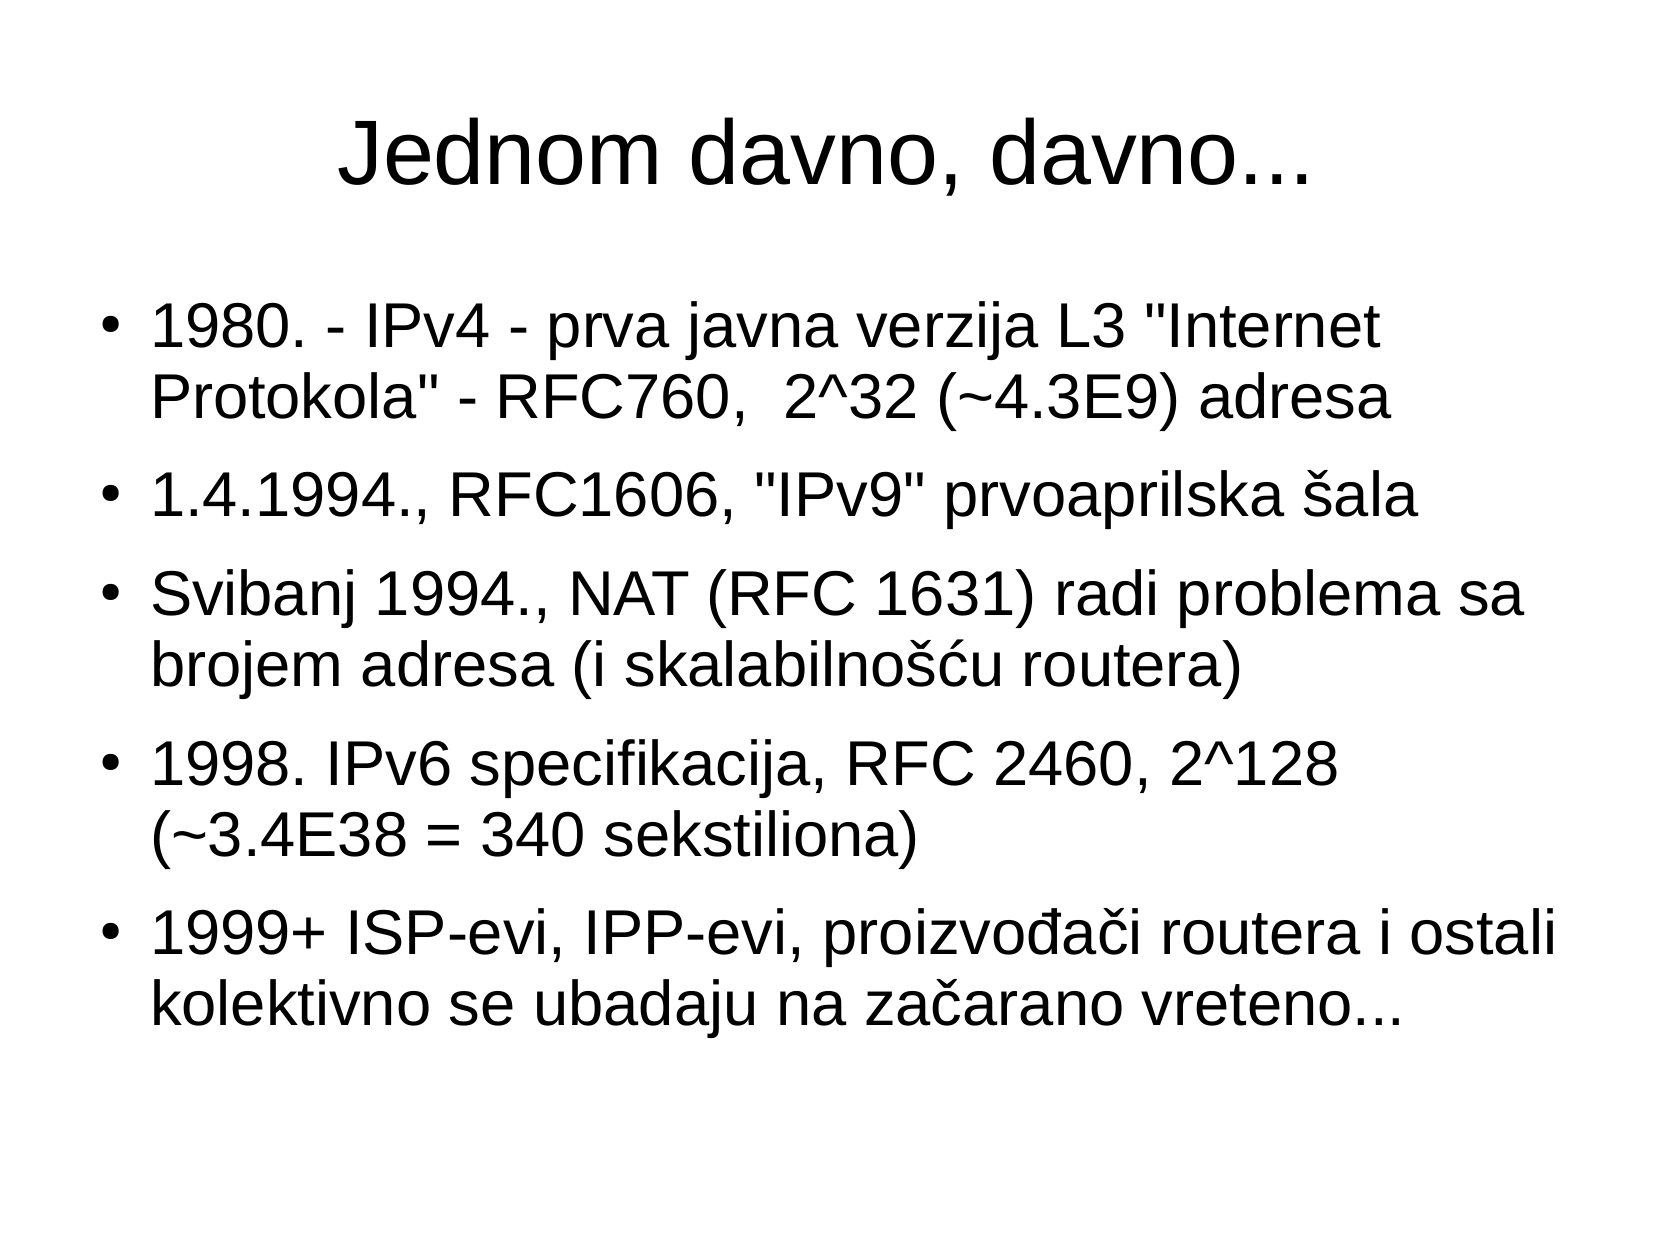

# Jednom davno, davno...
1980. - IPv4 - prva javna verzija L3 "Internet Protokola" - RFC760, 2^32 (~4.3E9) adresa
1.4.1994., RFC1606, "IPv9" prvoaprilska šala
Svibanj 1994., NAT (RFC 1631) radi problema sa brojem adresa (i skalabilnošću routera)
1998. IPv6 specifikacija, RFC 2460, 2^128 (~3.4E38 = 340 sekstiliona)
1999+ ISP-evi, IPP-evi, proizvođači routera i ostali kolektivno se ubadaju na začarano vreteno...